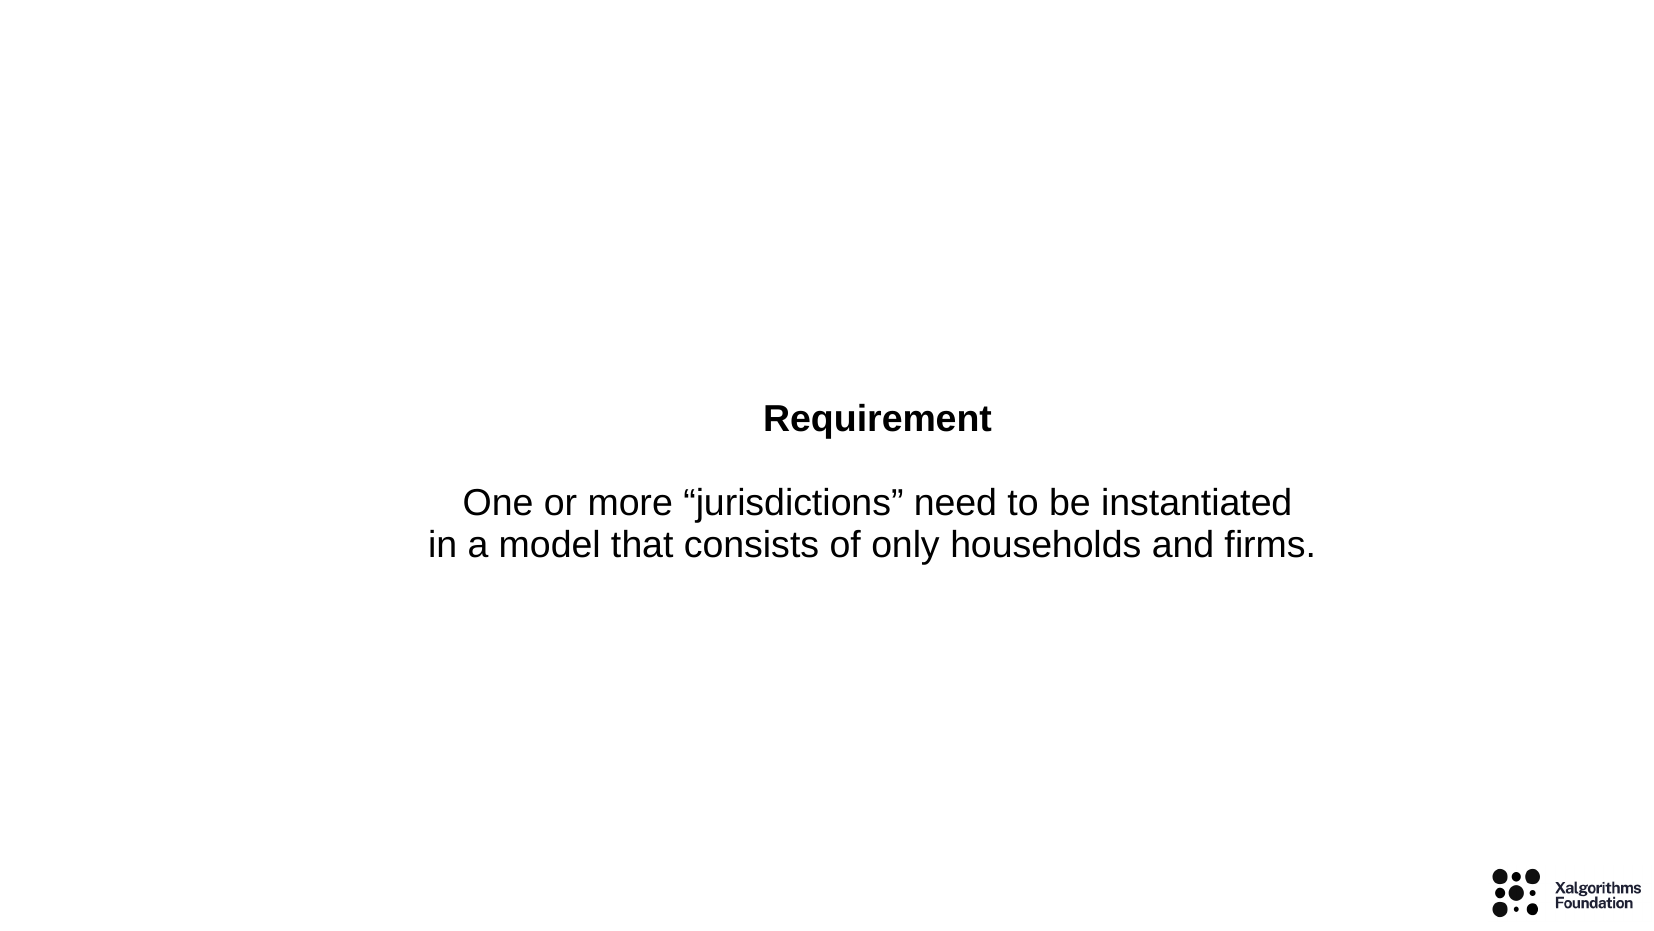

Requirement
One or more “jurisdictions” need to be instantiated
in a model that consists of only households and firms.